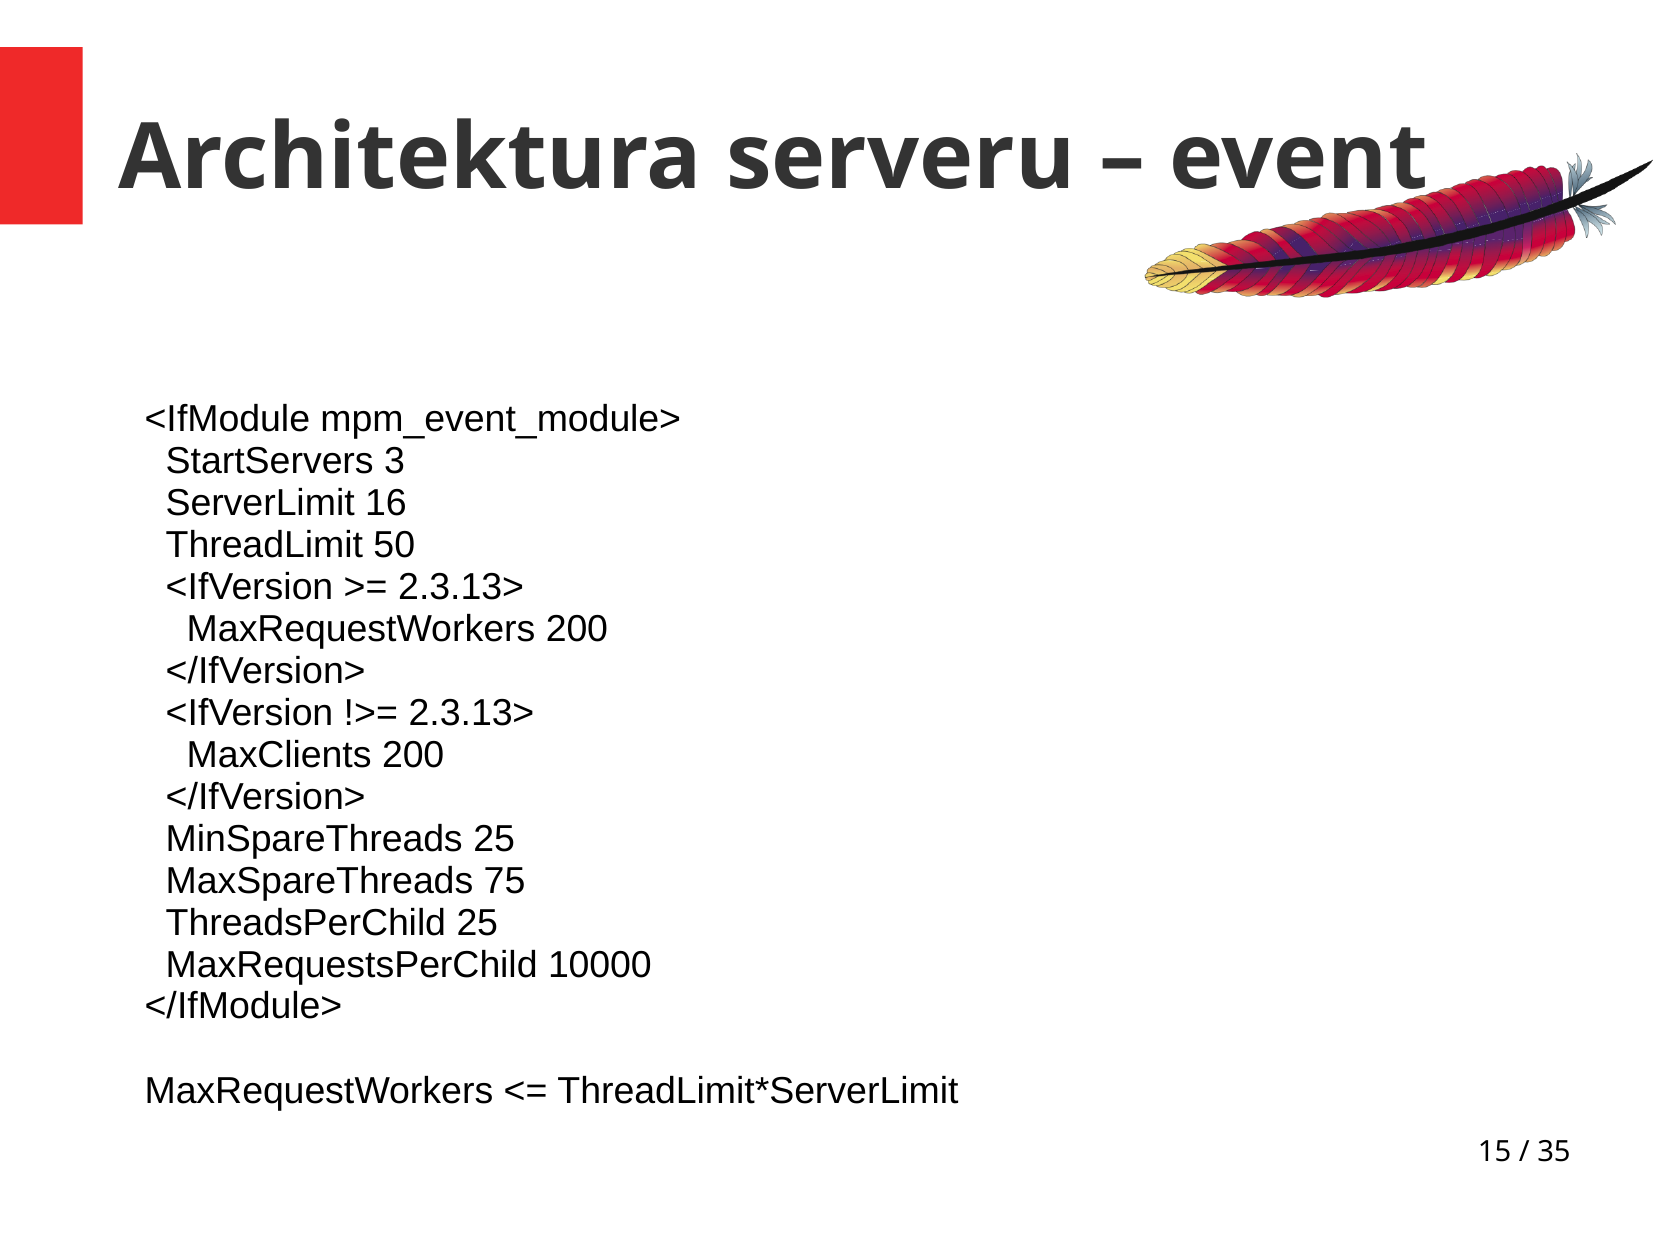

# Architektura serveru – event
<IfModule mpm_event_module>
 StartServers 3
 ServerLimit 16
 ThreadLimit 50
 <IfVersion >= 2.3.13>
 MaxRequestWorkers 200
 </IfVersion>
 <IfVersion !>= 2.3.13>
 MaxClients 200
 </IfVersion>
 MinSpareThreads 25
 MaxSpareThreads 75
 ThreadsPerChild 25
 MaxRequestsPerChild 10000
</IfModule>
MaxRequestWorkers <= ThreadLimit*ServerLimit
15